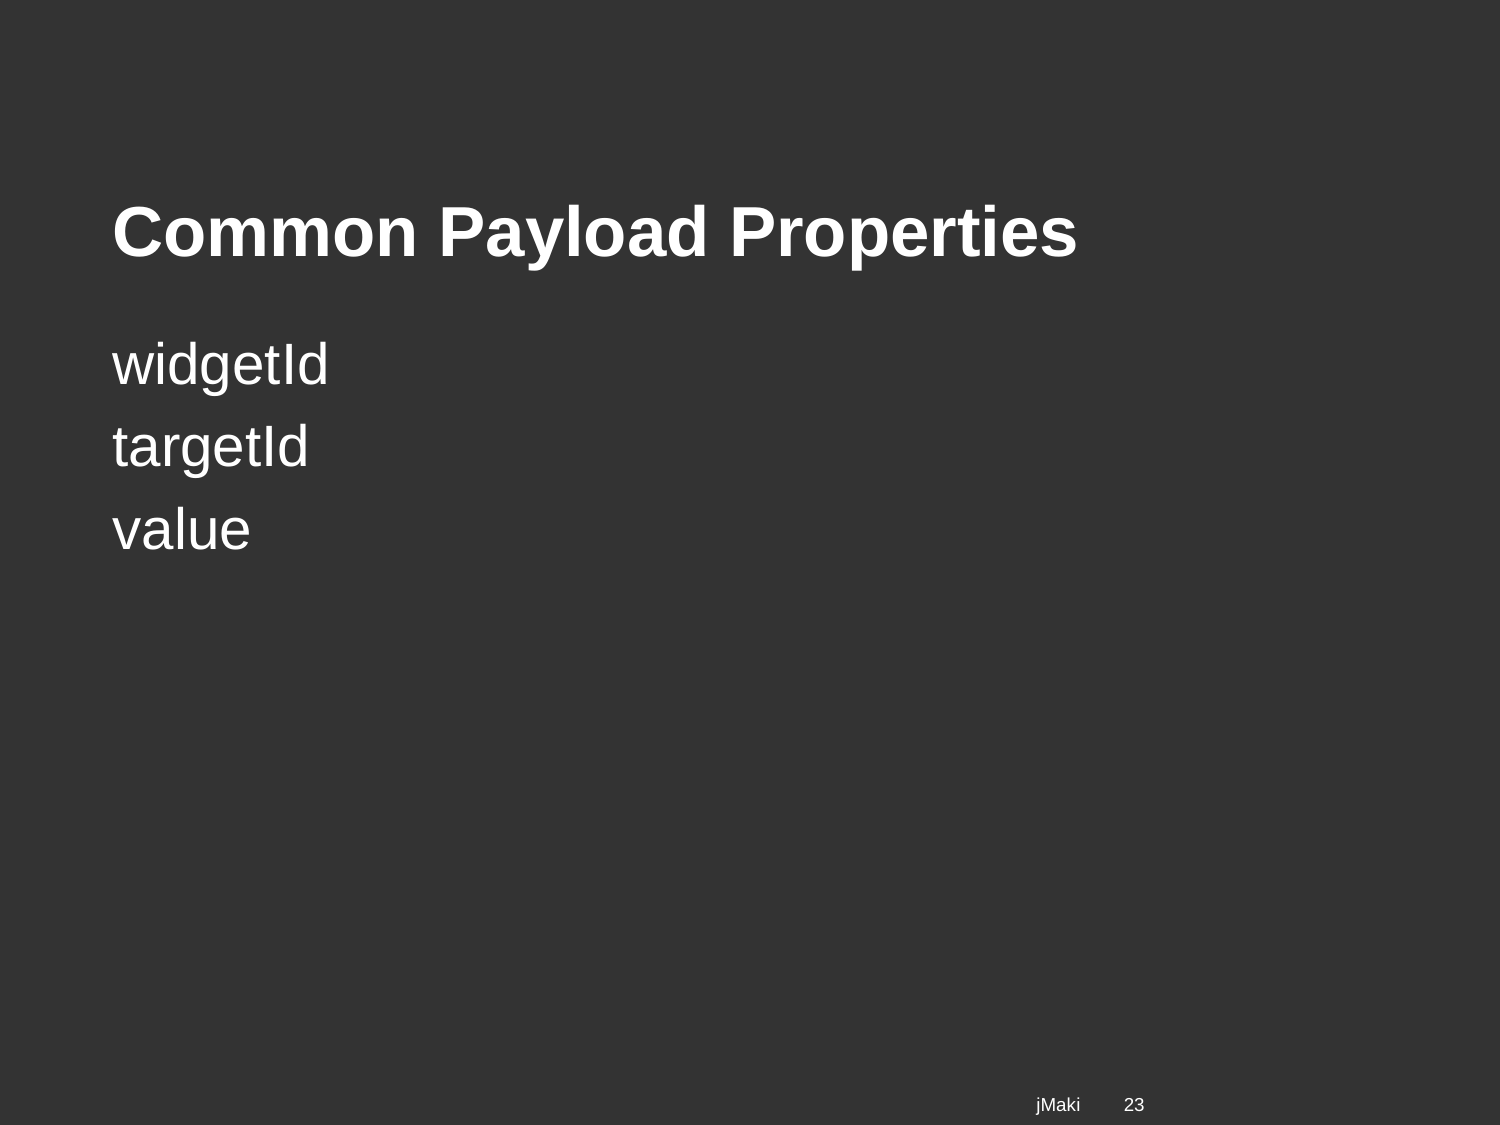

# Common Payload Properties
widgetId
targetId
value